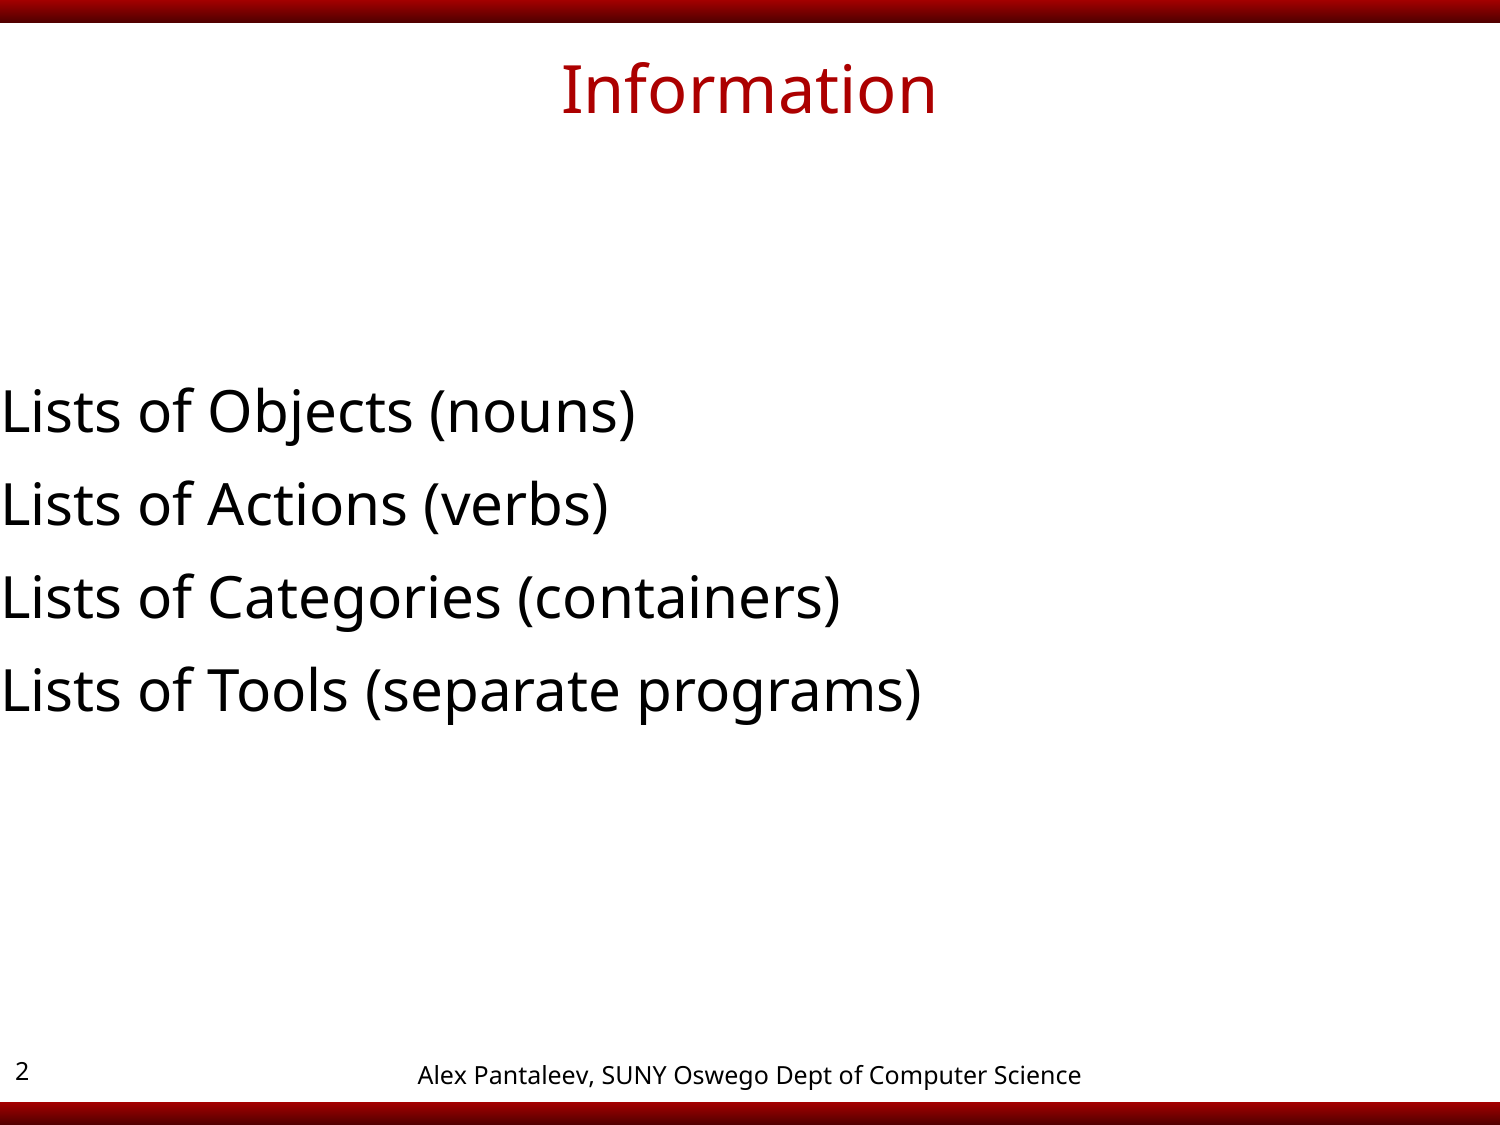

# Information
Lists of Objects (nouns)
Lists of Actions (verbs)
Lists of Categories (containers)
Lists of Tools (separate programs)
2